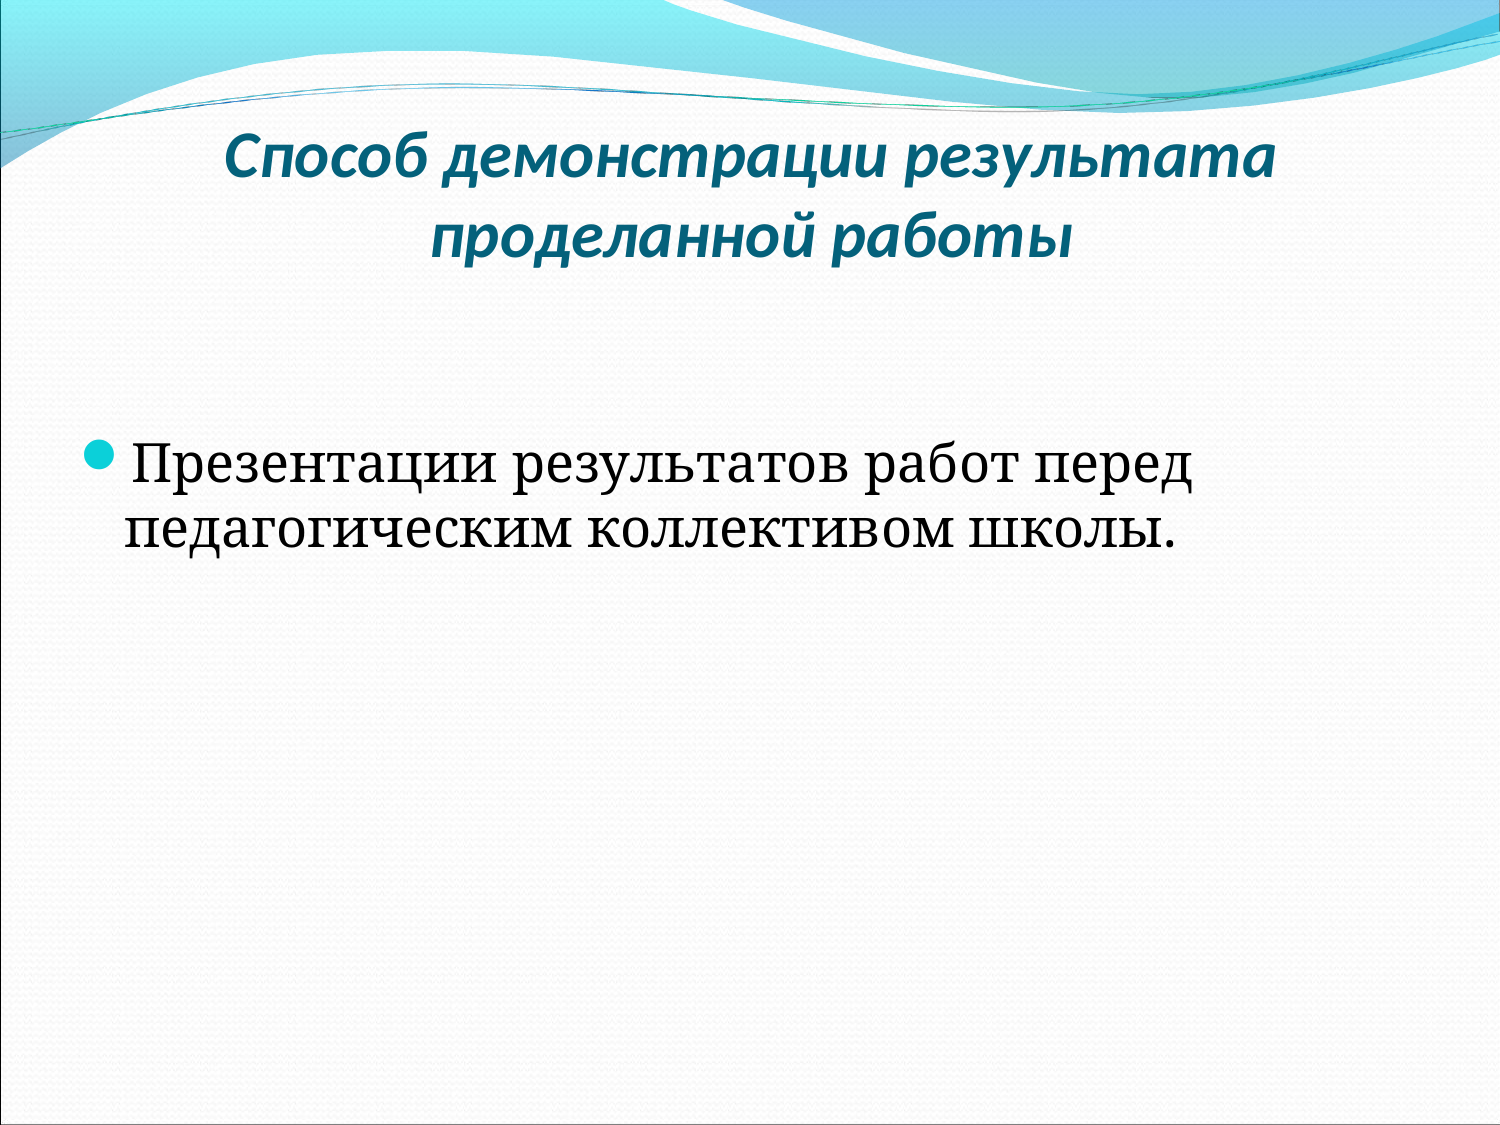

# Способ демонстрации результата проделанной работы
Презентации результатов работ перед педагогическим коллективом школы.